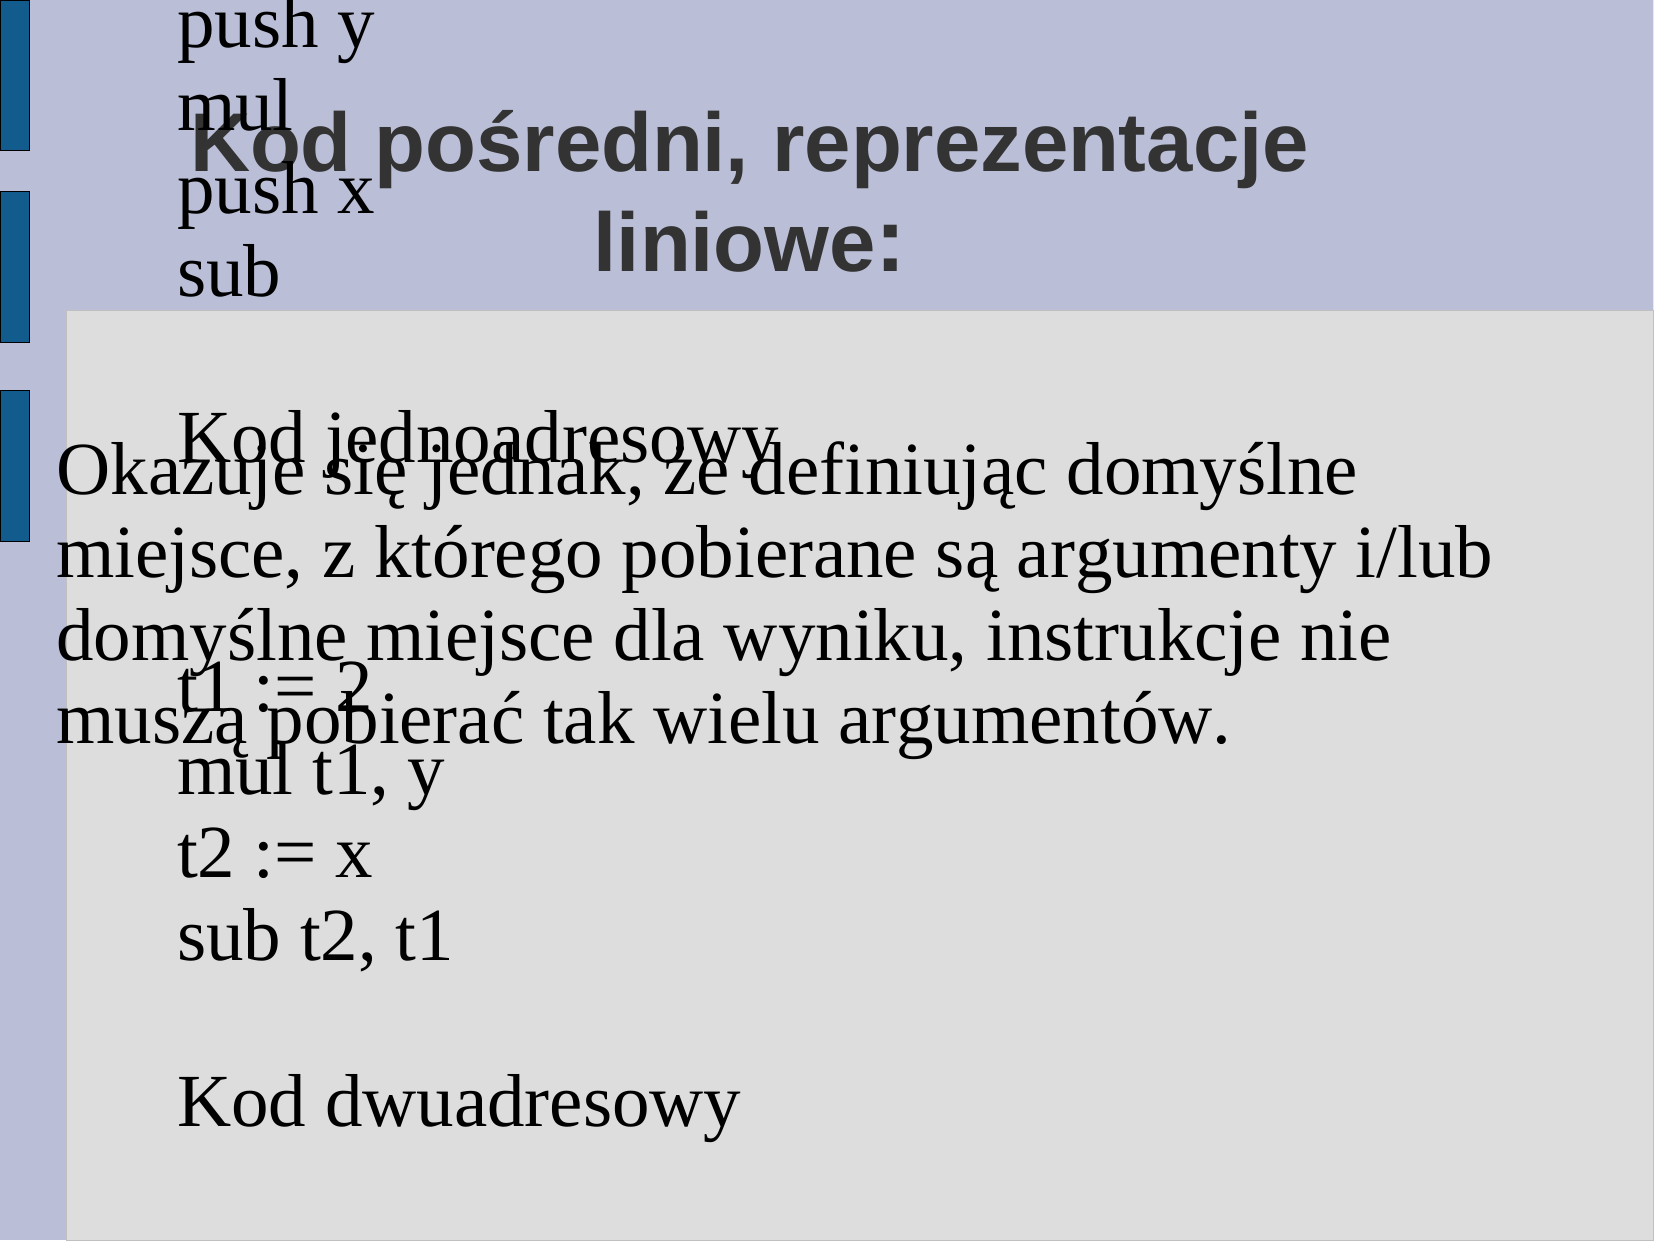

Zazwyczaj reprezentacje liniowe klasyfikuje się z uwagi na liczbę adresów, które mogą być argumentami instrukcji. Weźmy instrukcję: a := b * (c + 2)
i przyjrzyjmy się jej prawej stronie. Są tam używane dwa operatory arytmetyczne, + i *. Każdy z nich ma dwa argumenty oraz wynik, który trzeba gdzieś zapamiętać. Okazuje się jednak (można to było zauważyć w trakcie poprzednich dwóch wykładów), że definiując domyślne miejsce, z którego pobierane są argumenty i/lub domyślne miejsce dla wyniku, instrukcje nie muszą pobierać tak wielu argumentów.
W literaturze spotyka się następujące rodzaje reprezentacji liniowych:
 * Kod jednoadresowy, czyli zazwyczaj kod dla maszyn stosowych. Instrukcje pobierają z pamięci co najwyżej jeden adres, a pozostałe argumenty są pobierane ze stosu. Również wynik większości operacji jest umieszczany na stosie, a nie w pamięci. Kod jednoadresowy jest dobrą abstrakcją sprzętowych maszyn stosowych - procesorów, które nie mają dostępnych dla programisty rejestrów. Przykładem takiego procesora jest Burroughs B5000. Zaletą kodu jednoadresowego jest jego zwięzłość - instrukcje są krótkie, a wiele ich argumentów jest pobieranych z ustalonych miejsc. Wadą jest to, że liczba rozkazów potrzebnych do zapisania wybranej konstrukcji z kompilowanego języka bywa większa niż w przypadku kodu dwuadresowego czy trójadresowego. Mimo to, kod jednoadresowy jest podstawą maszyn wirtualnych dla niektórych implementacji Smalltalka 80. Był też stosowany w jednym z pierwszych szeroko znanych kompilatorów przenośnych pomiędzy architekturami, kompilatorze Pascala Ursa Ammanna [2].
 * Kod dwuadresowy, w którym zazwyczaj instrukcje wymagające dwóch argumentów i wyniku zapisują swój rezultat w miejscu jednego z argumentów. Tę postać stosowano w kompilatorach generujących kod dla maszyn, których procesory miały tak działające rozkazy. Ponieważ wiele obecnie stosowanych procesorów obsługuje rozkazy odpowiadające lepiej opisanemu poniżej kodowi trójadresowemu, kod dwuadresowy jest rzadko spotykany.
push 2
push y
mul
push x
sub
Kod jednoadresowy
t1 := 2
mul t1, y
t2 := x
sub t2, t1
Kod dwuadresowy
t1 := 2
t2 := t1 * y
t3 := x - t2
Kod trójadresowy
Różne reprezentacje liniowe dla wyrażenia x - 2 * y
 * Kod trójadresowy, w którym położenie obu argumentów instrukcji oraz miejsce na wynik są jawnie specyfikowane. Odpowiada to architekturze wielu procesorów RISC (Sparc, PowerPC, MIPS), a mniej - popularnej architekturze procesorów x86. Mimo tego, kod trójadresowy jest stosowany także w kompilatorach generujących kod dla procesorów Intela, np. w GCC[3]. Najbardziej oczywistą implementacją kodu trójadresowego są czwórki - rekordy (lub coraz częściej obiekty) zawierające rozkaz (operację), jego dwa argumenty i wynik, czyli np. pola op,arg1,arg2 i wynik. Stąd pochodzi często spotykana nazwa tej implementacji - kod czwórkowy. Gdy któryś z rozkazów - np. operator logiczny not - potrzebuje tylko jednego argumentu, to pole arg2 pozostaje nieużywane.
 Trzeba zauważyć, że w chwili generowania kodu pośredniego nie mamy jeszcze przydzielonych adresów w pamięci odpowiadających zmiennym. Wobec tego, jako arg1, arg2 i wynik zamiast adresów zmiennych używamy wskaźników na ich wpisy w tablicy symboli. Jednak, jak widać w przykładowym kodzie, użycie instrukcji dwuargumentowych w przypadku wyliczania skomplikowanych wyrażeń zmusza nas do przechowywania wyników fragmentów obliczeń w tymczasowo przydzielonym miejscu, nieodpowiadającym żadnej ze zmiennych z kodu źródłowego. Te zmienne, nazywane zmiennymi tymczasowymi, są automatycznie tworzone przez kompilator. Żeby zachować jednolitą zawartość czwórek, takie zmienne tymczasowe muszą być dopisywane do tablicy symboli.
 Aby pominąć konieczność dopisywania zmiennych tymczasowych do tablicy symboli, można stosować trójki - reprezentację zbliżoną do kodu dwuadresowego, przy czym wynik rozkazu, zamiast zapamiętania pod podanym adresem, jest wpisywany do specjalnej zmiennej tymczasowej powiązanej z danym rozkazem (np. poprzez jego kolejny numer). Wówczas oczywiście niepotrzebne jest pole wyniku, a pola argumentów w rekordzie mogą zawierać albo wskaźnik na wpis w tablicy symboli, albo numer instrukcji. Oprócz takiej kłopotliwej zawartości pól argumentów, wadą trójek jest konieczność zmiany wszystkich odwołań do danego wyniku w przypadku zmiany kolejności instrukcji. Ponieważ utrudnia to bardzo optymalizację kodu, trójki nie są więc zbyt często stosowane.
# Kod pośredni, reprezentacje liniowe:
Okazuje się jednak, że definiując domyślne miejsce, z którego pobierane są argumenty i/lub domyślne miejsce dla wyniku, instrukcje nie muszą pobierać tak wielu argumentów.